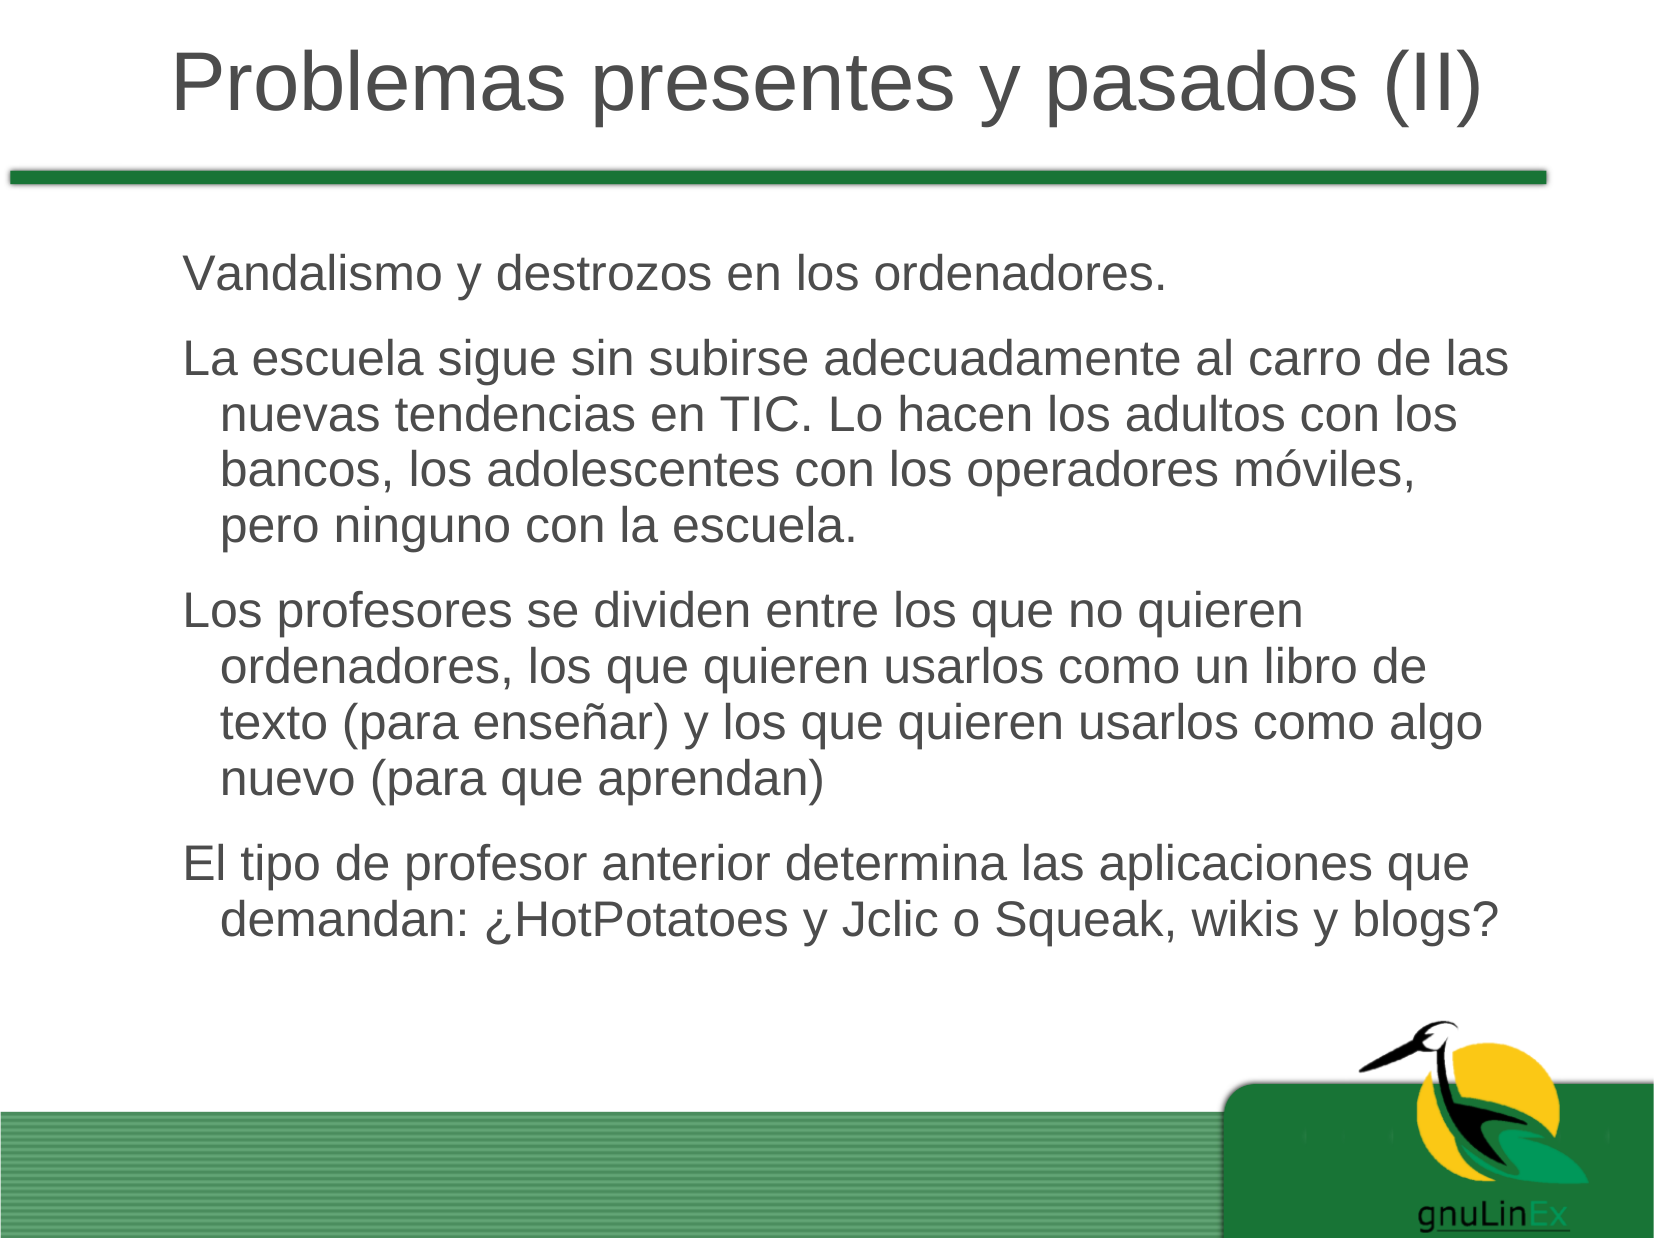

# Problemas presentes y pasados (II)
Vandalismo y destrozos en los ordenadores.
La escuela sigue sin subirse adecuadamente al carro de las nuevas tendencias en TIC. Lo hacen los adultos con los bancos, los adolescentes con los operadores móviles, pero ninguno con la escuela.
Los profesores se dividen entre los que no quieren ordenadores, los que quieren usarlos como un libro de texto (para enseñar) y los que quieren usarlos como algo nuevo (para que aprendan)
El tipo de profesor anterior determina las aplicaciones que demandan: ¿HotPotatoes y Jclic o Squeak, wikis y blogs?